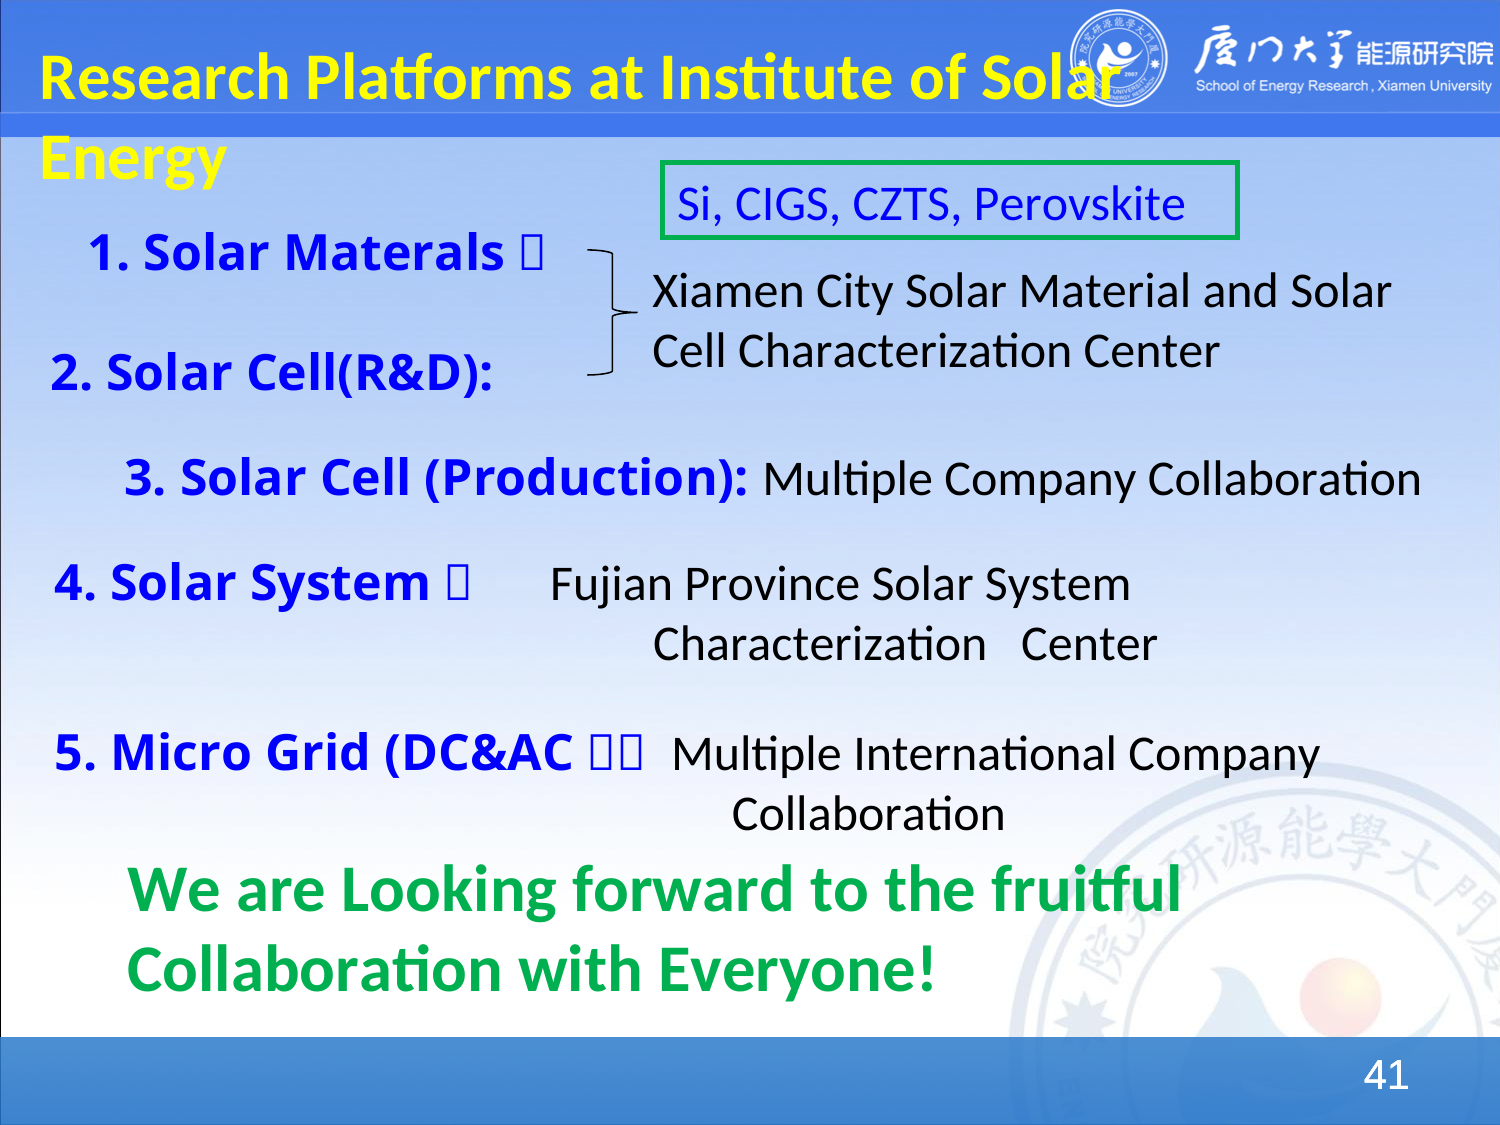

Research Platforms at Institute of Solar Energy
Si, CIGS, CZTS, Perovskite
 1. Solar Materals：
 2. Solar Cell(R&D):
 4. Solar System： Fujian Province Solar System
 Characterization Center
 5. Micro Grid (DC&AC）： Multiple International Company
 Collaboration
Xiamen City Solar Material and Solar Cell Characterization Center
 3. Solar Cell (Production): Multiple Company Collaboration
We are Looking forward to the fruitful Collaboration with Everyone!